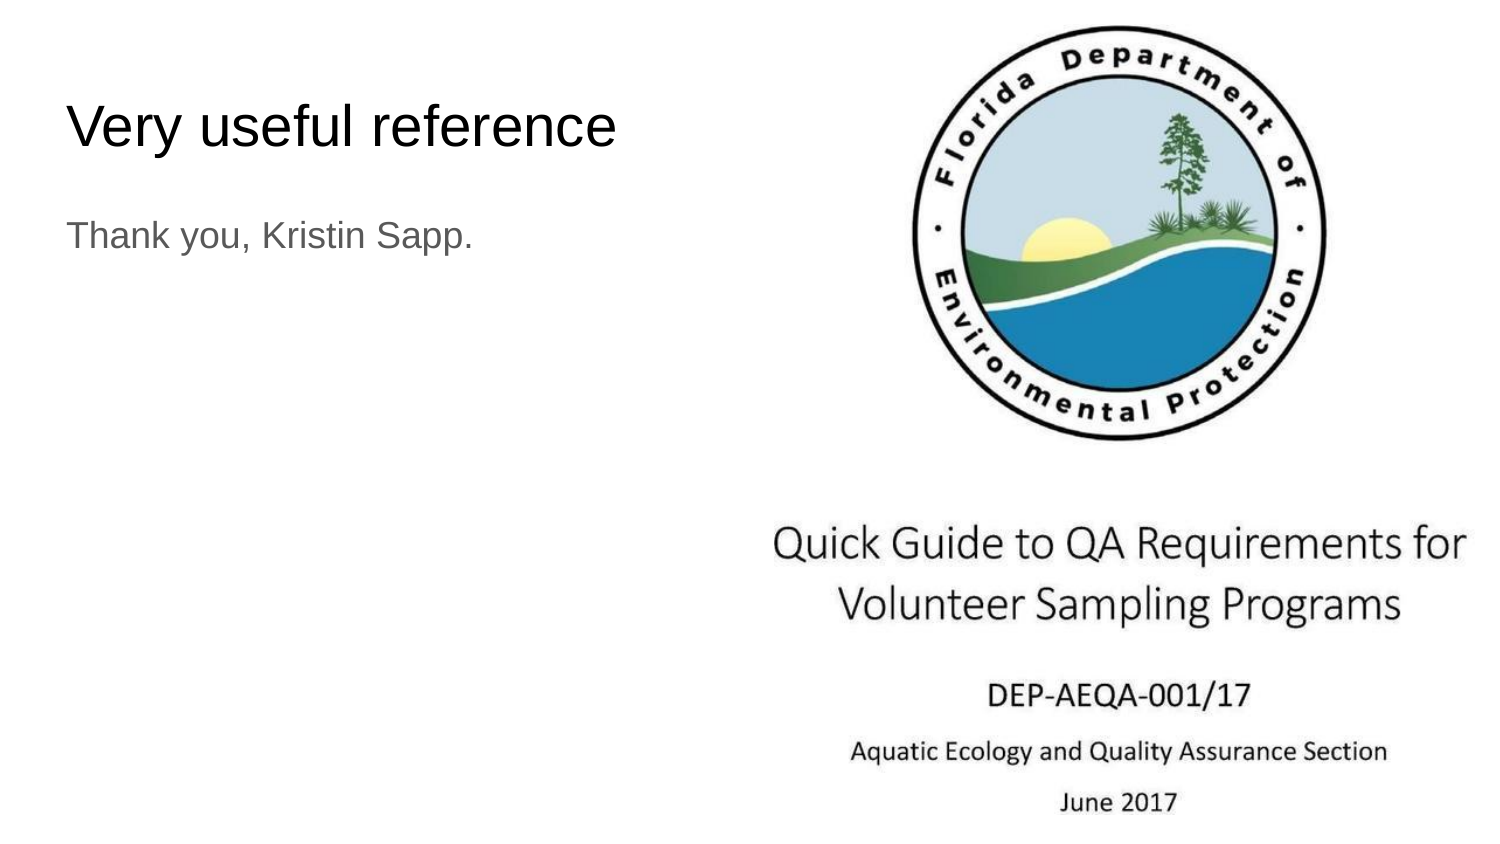

# Very useful reference
Thank you, Kristin Sapp.